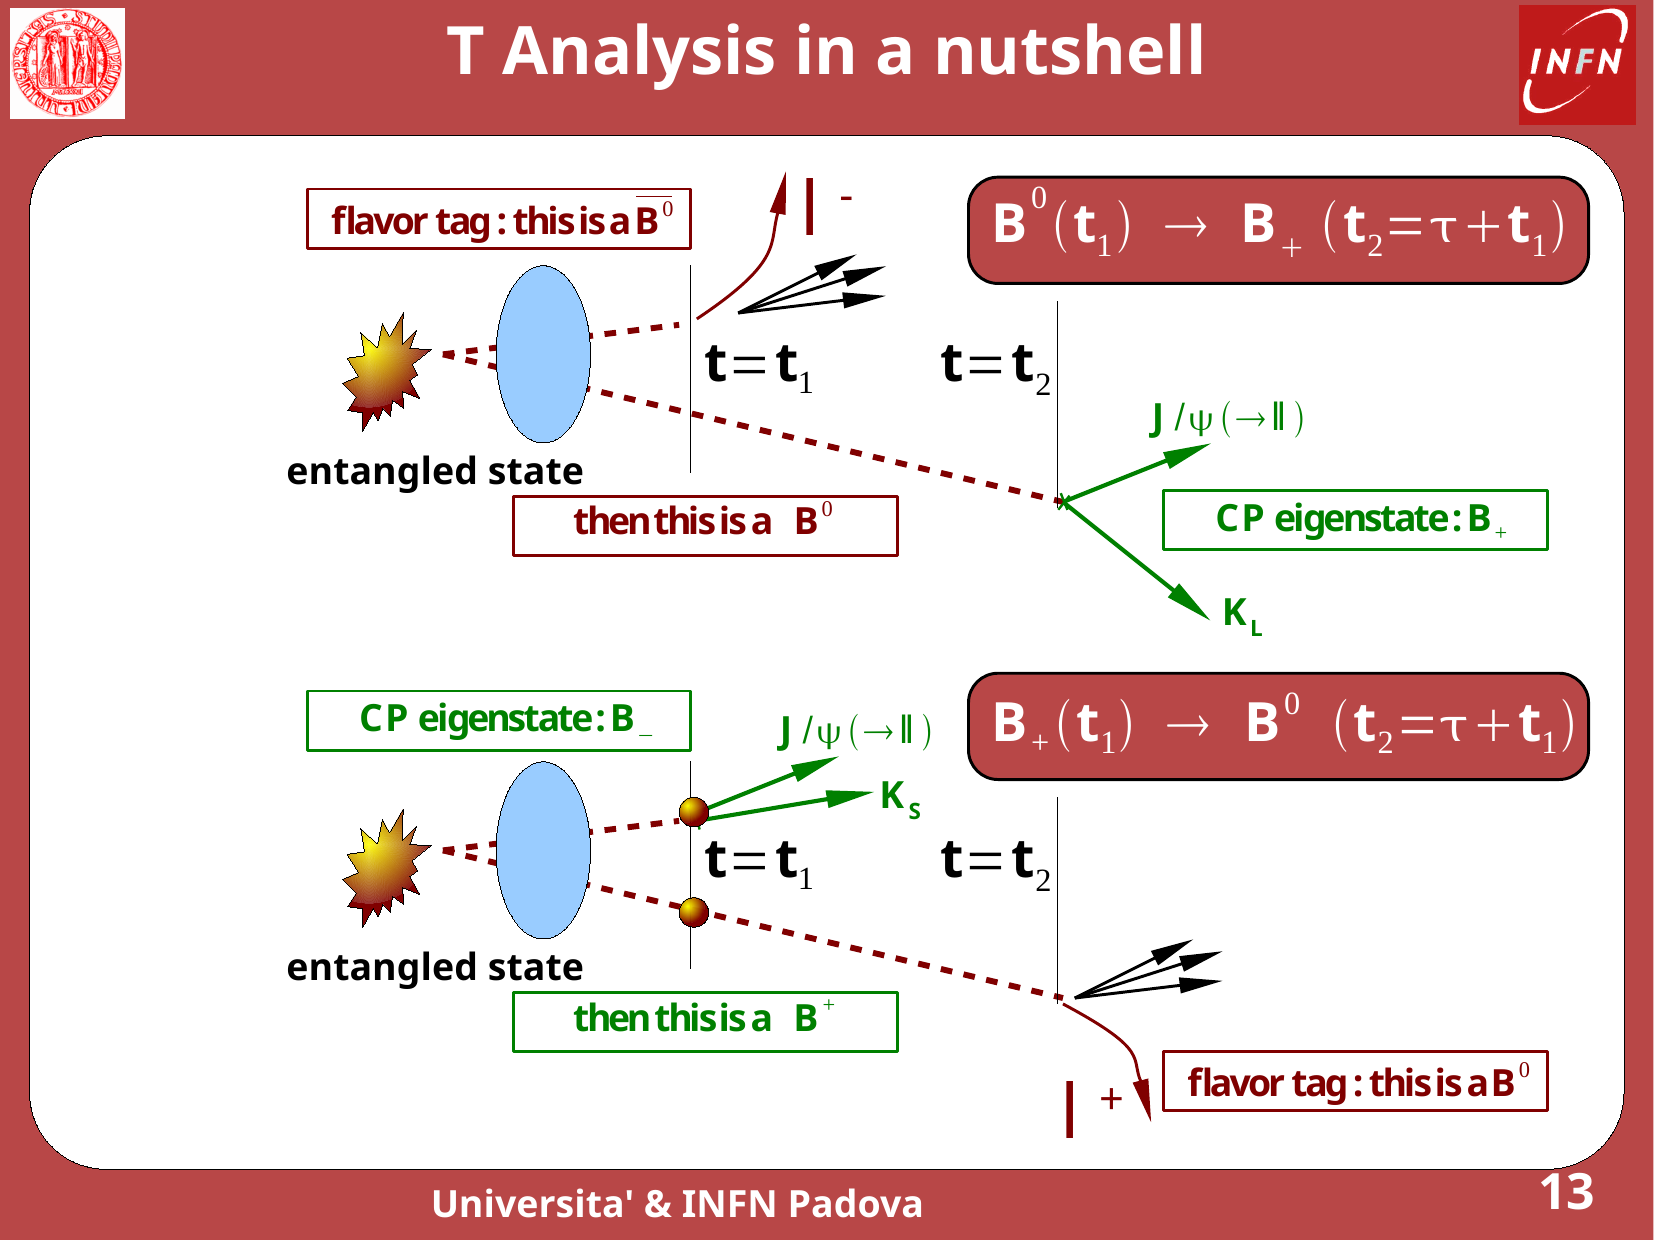

# T Analysis in a nutshell
l -
entangled state
entangled state
l +